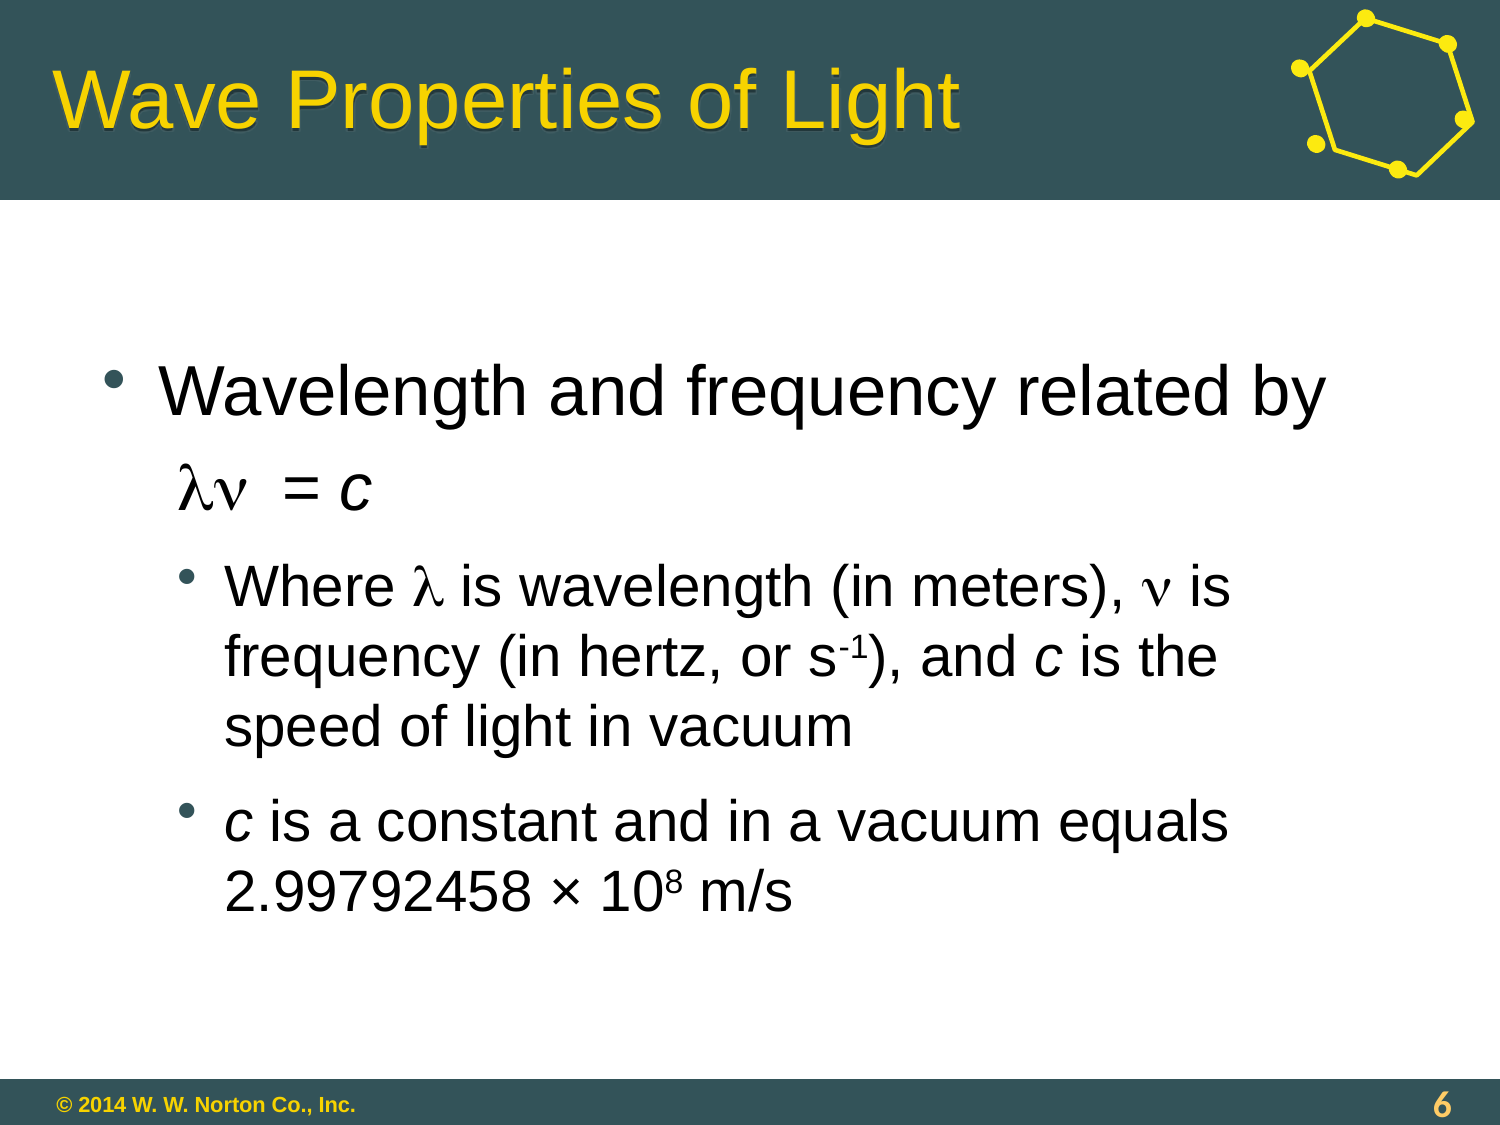

Wave Properties of Light
# Wavelength and frequency related by
= c
Where  is wavelength (in meters),  is frequency (in hertz, or s-1), and c is the speed of light in vacuum
c is a constant and in a vacuum equals 2.99792458 × 108 m/s